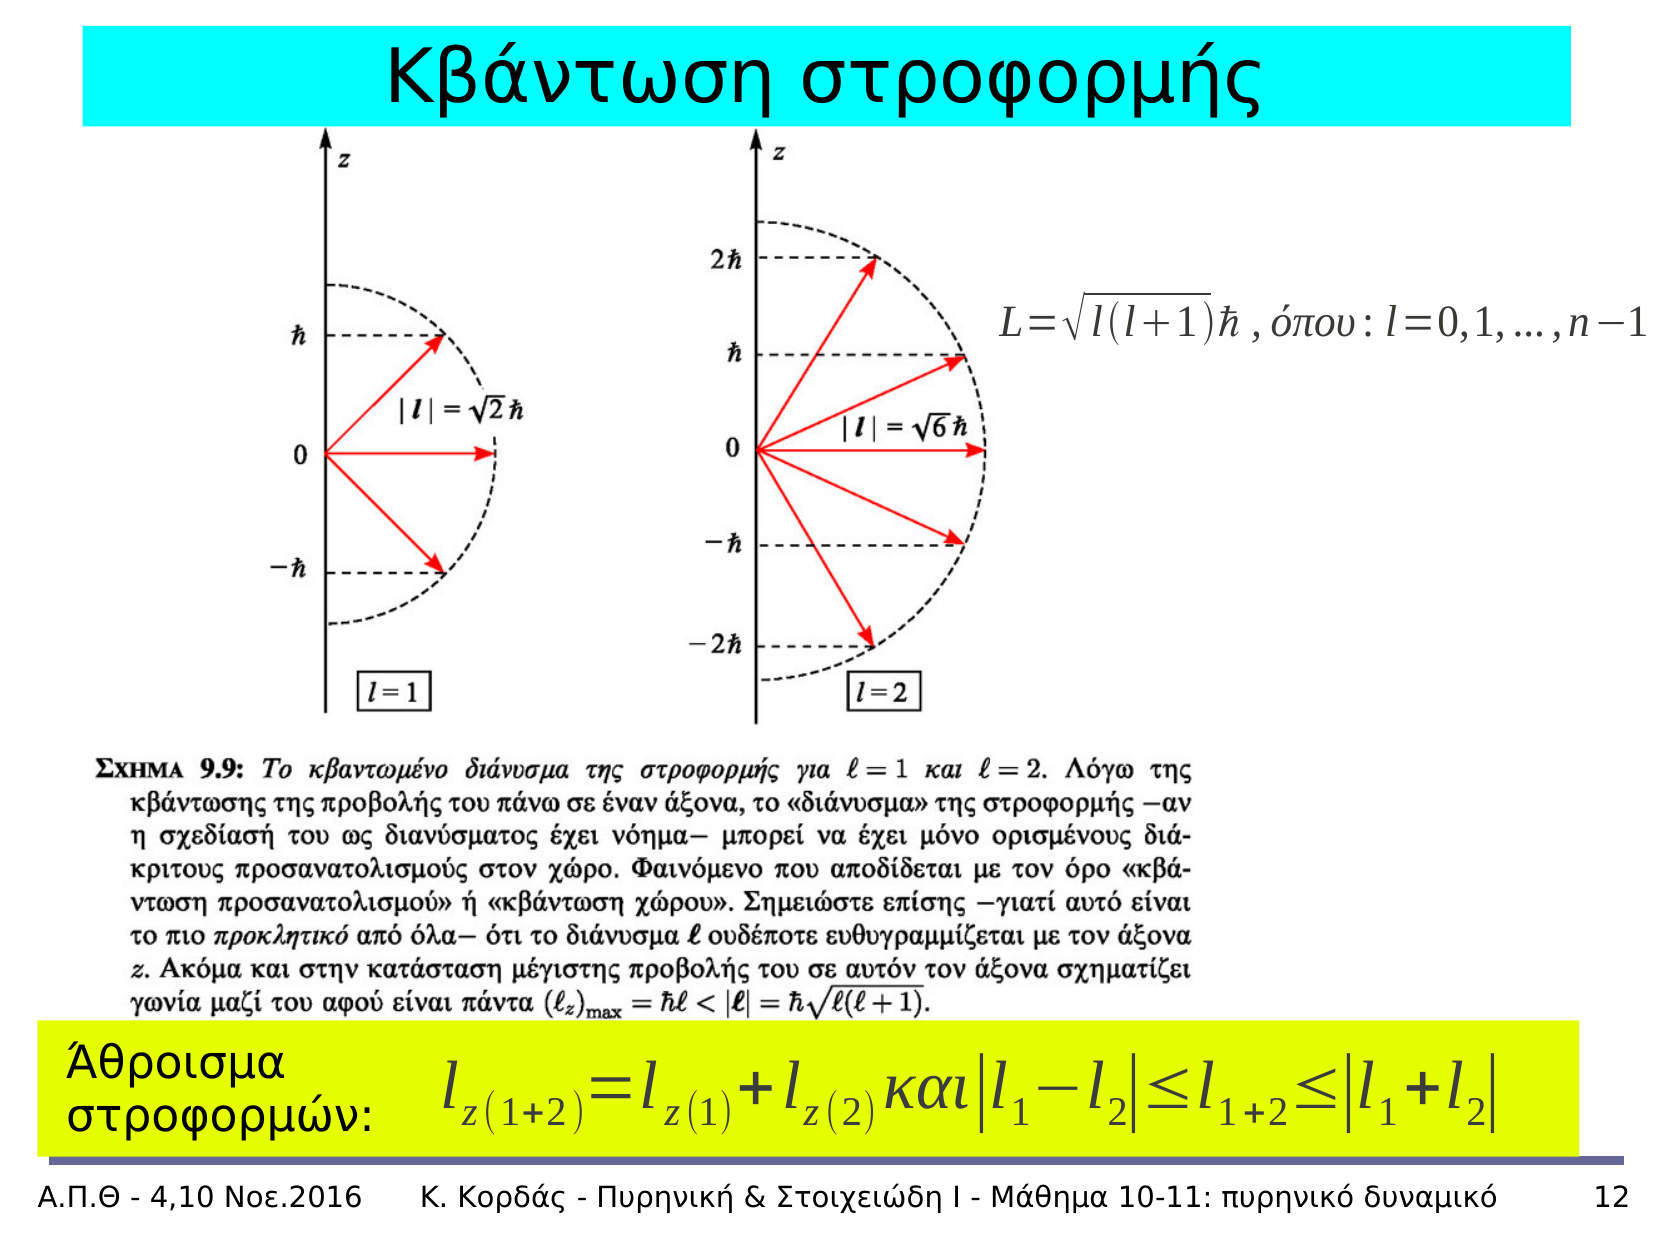

# Κβάντωση στροφορμής
Άθροισμα
στροφορμών:
Α.Π.Θ - 4,10 Νοε.2016
Κ. Κορδάς - Πυρηνική & Στοιχειώδη Ι - Μάθημα 10-11: πυρηνικό δυναμικό
12